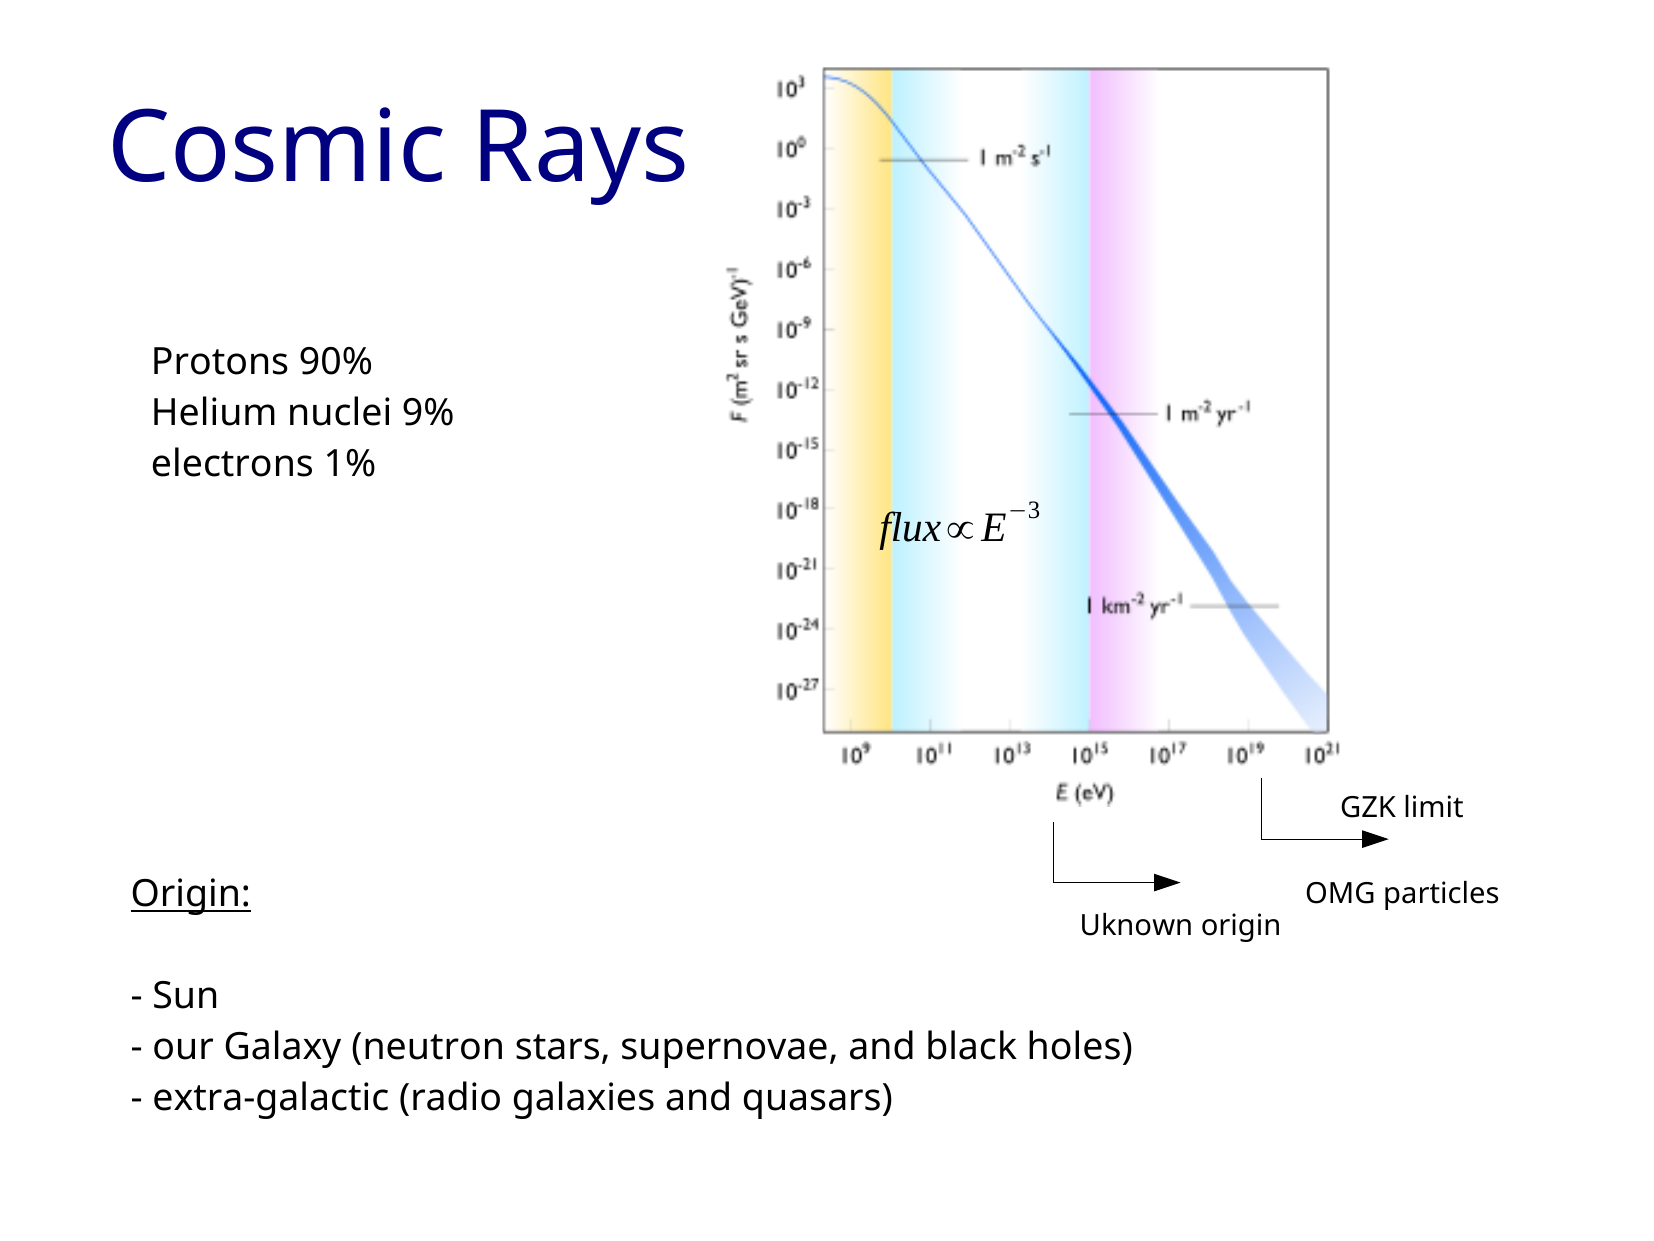

Cosmic Rays
OMG particles
Uknown origin
Protons 90%
Helium nuclei 9%
electrons 1%
GZK limit
Origin:
- Sun
- our Galaxy (neutron stars, supernovae, and black holes)
- extra-galactic (radio galaxies and quasars)